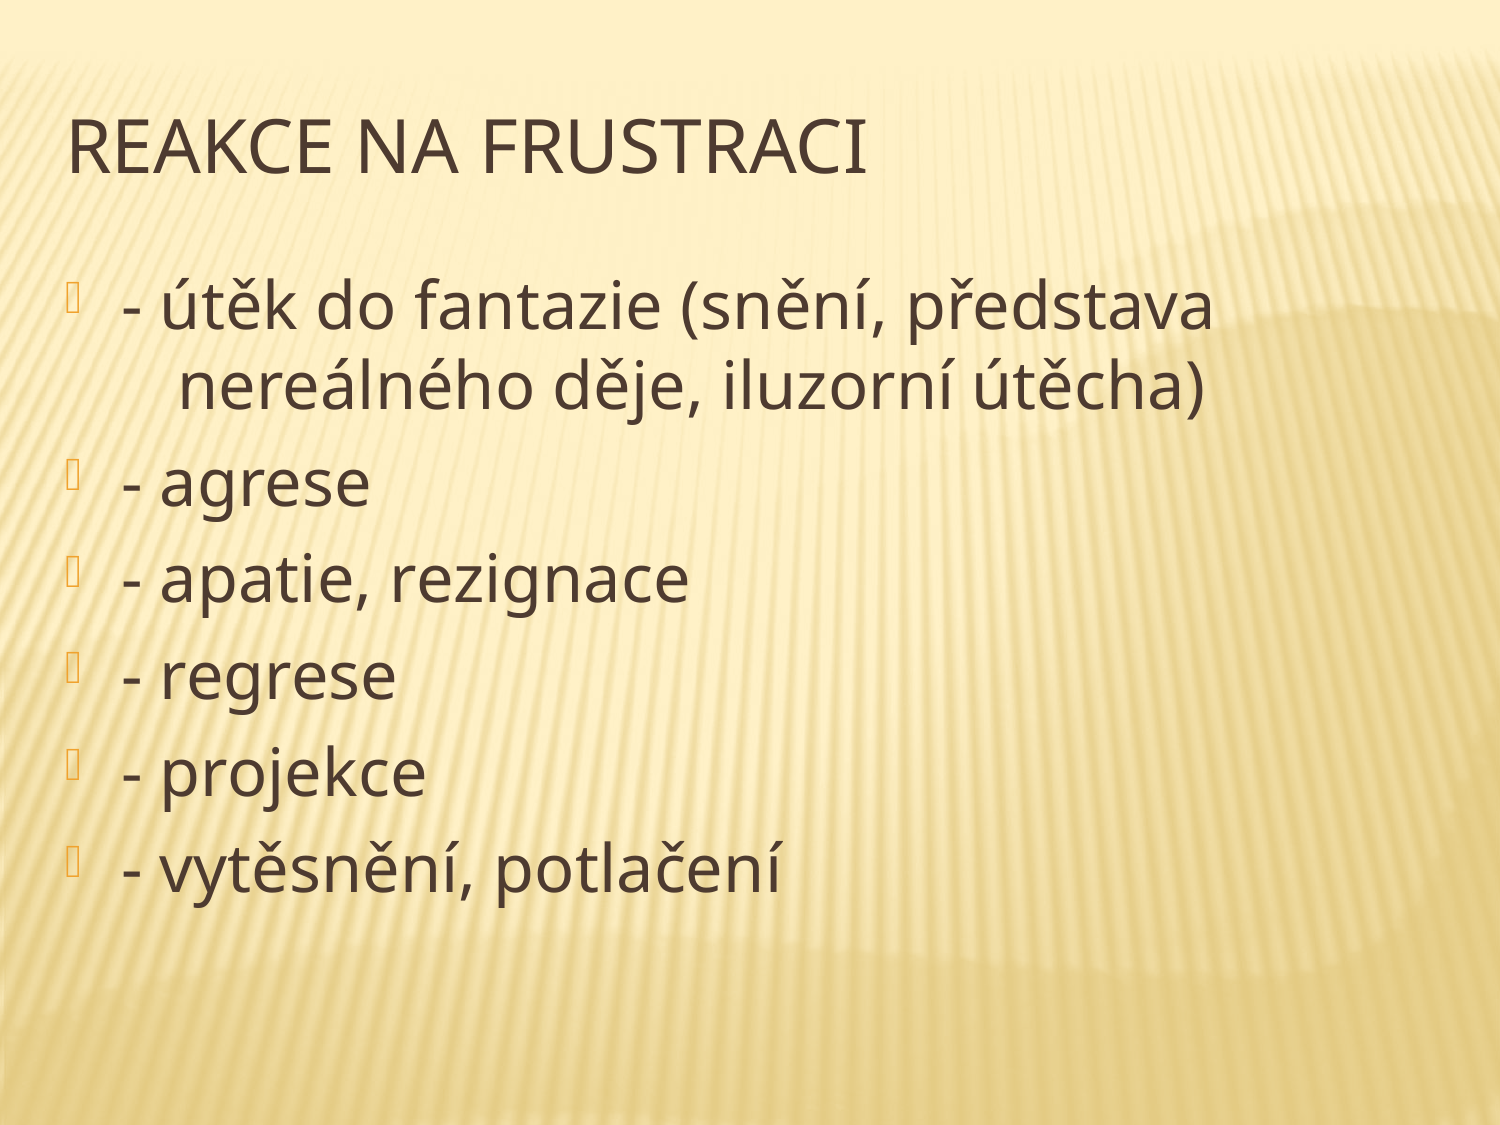

# Reakce na frustraci
- útěk do fantazie (snění, představa nereálného děje, iluzorní útěcha)
- agrese
- apatie, rezignace
- regrese
- projekce
- vytěsnění, potlačení